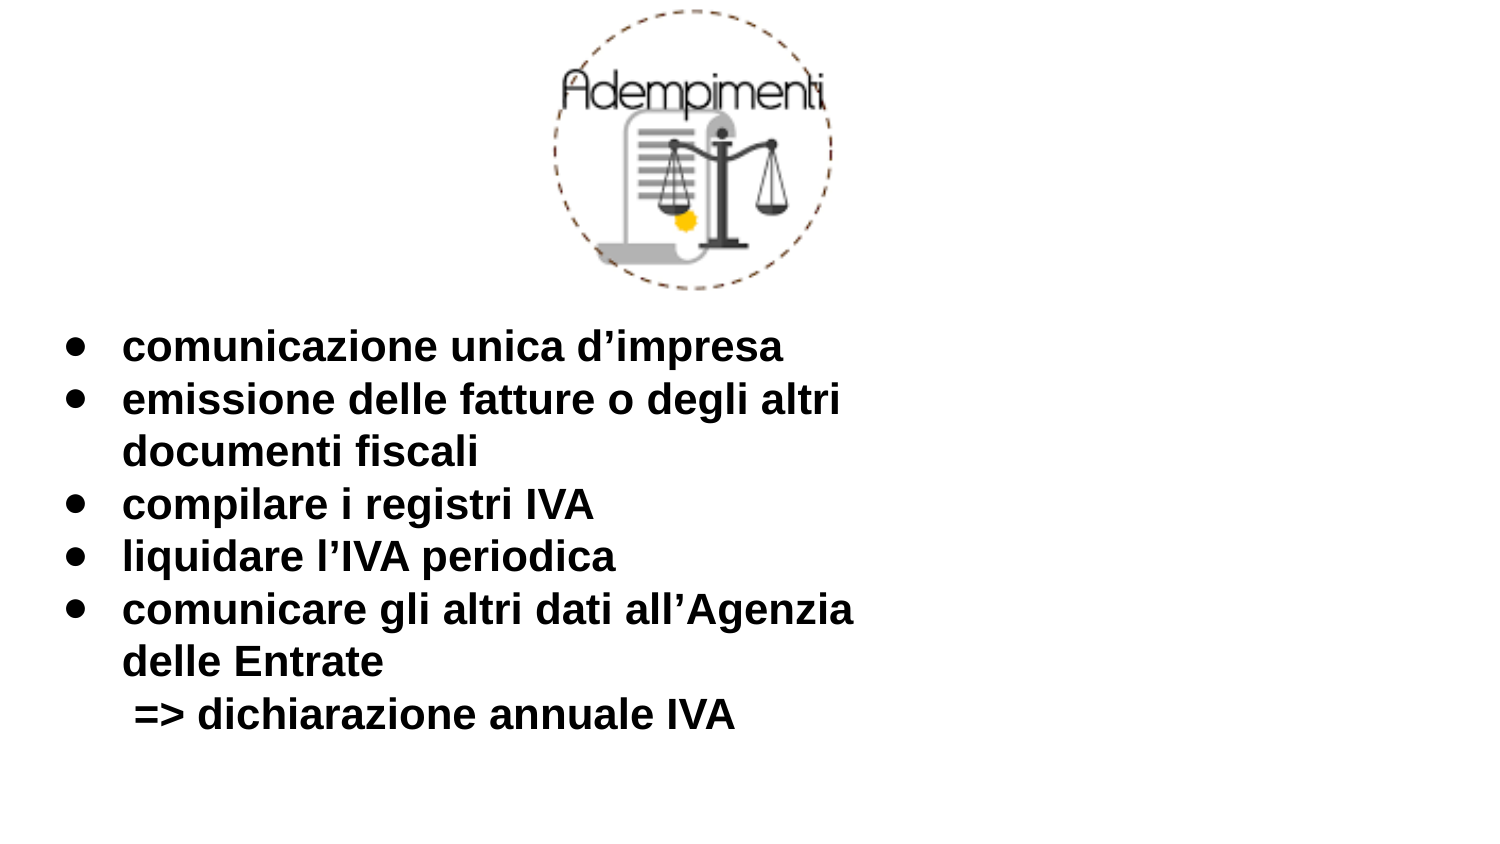

# comunicazione unica d’impresa
emissione delle fatture o degli altri documenti fiscali
compilare i registri IVA
liquidare l’IVA periodica
comunicare gli altri dati all’Agenzia delle Entrate
 => dichiarazione annuale IVA